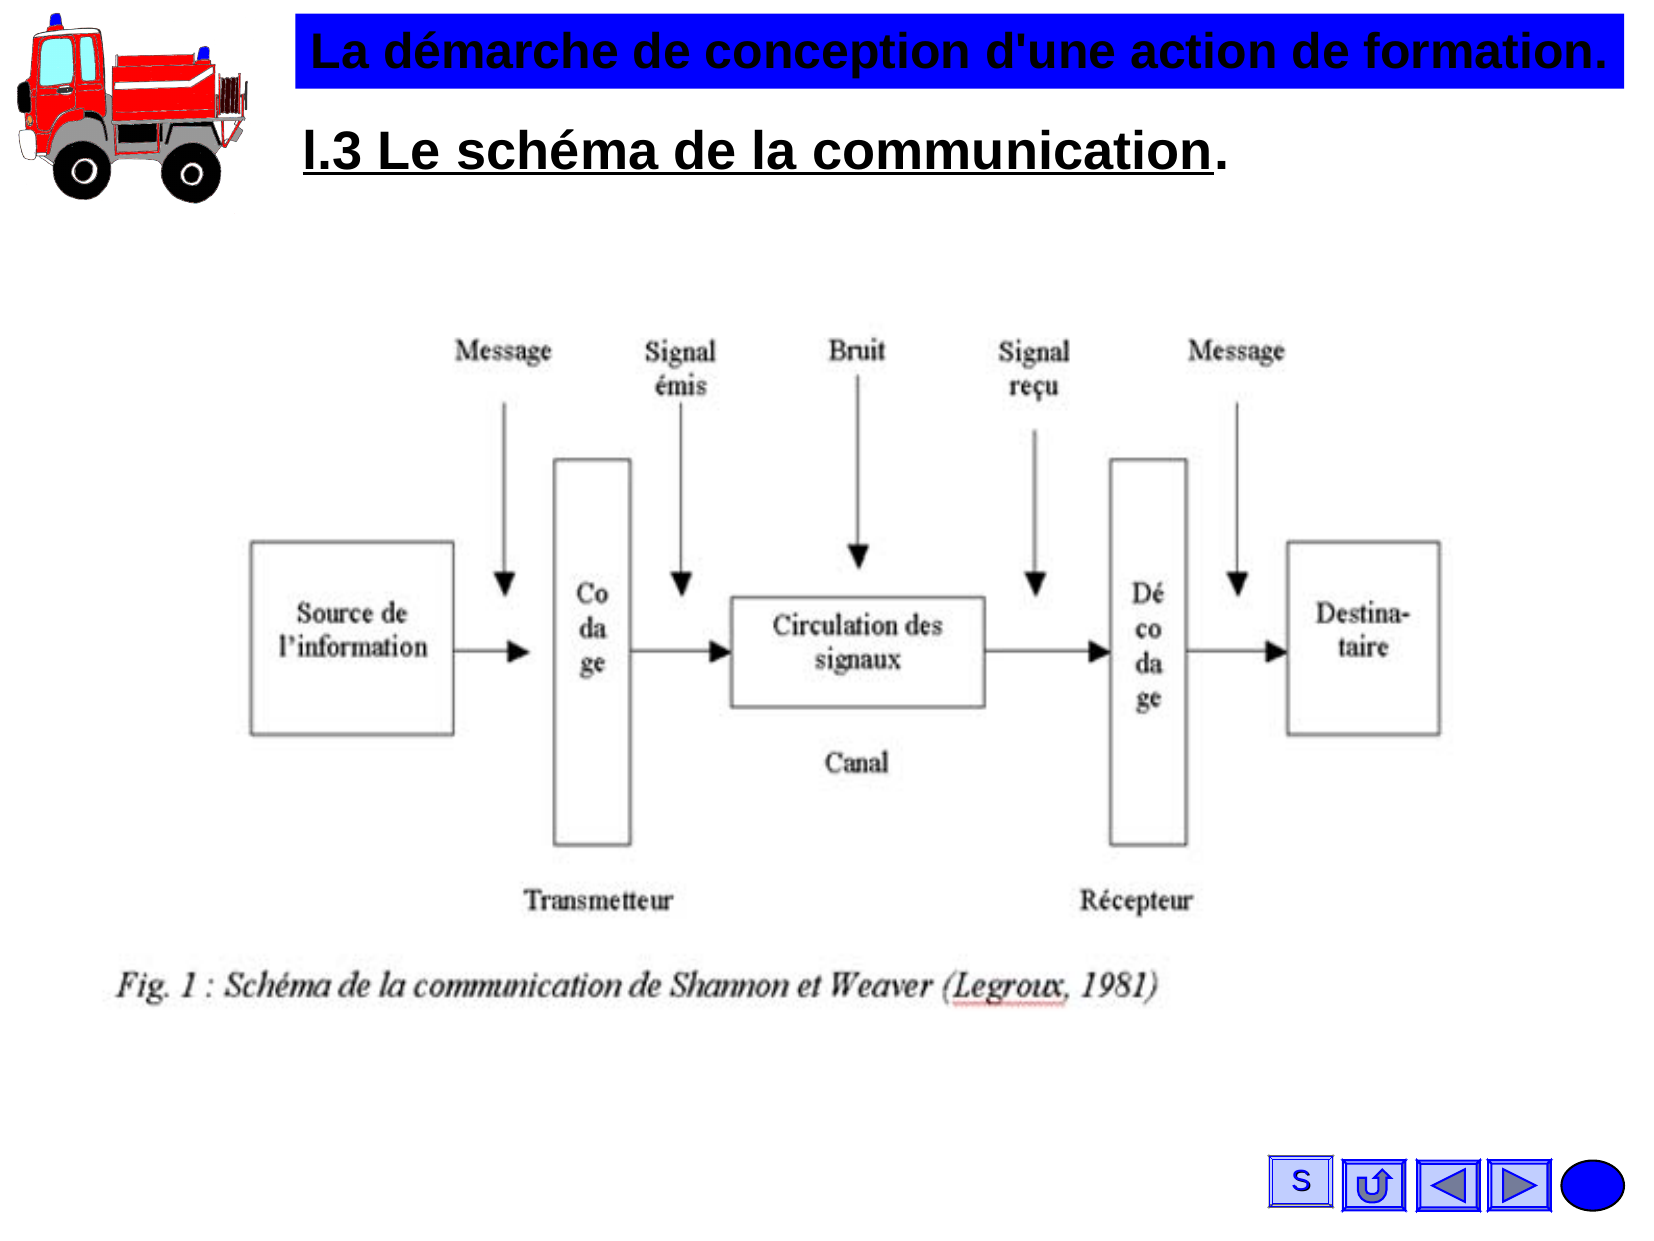

La démarche de conception d'une action de formation.
l.3 Le schéma de la communication.
#
.